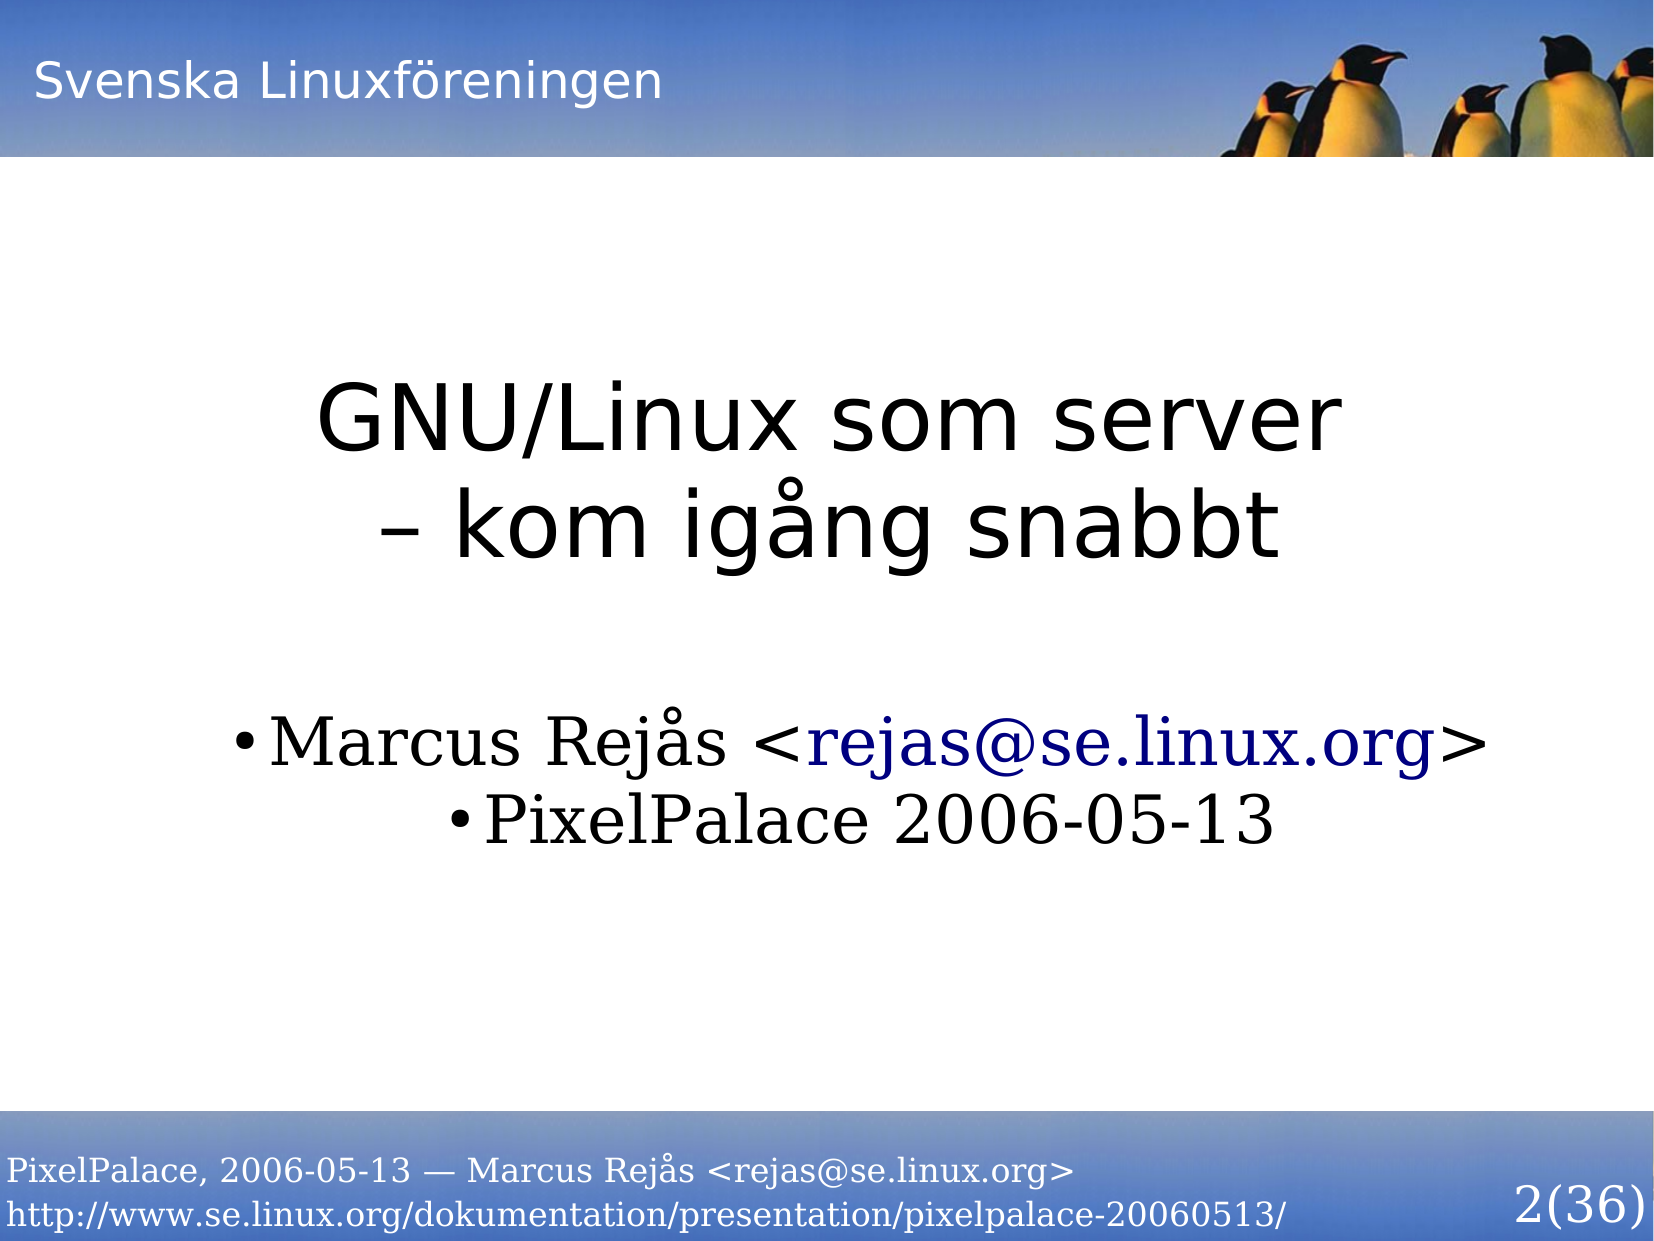

# GNU/Linux som server – kom igång snabbt
Marcus Rejås <rejas@se.linux.org>
PixelPalace 2006-05-13